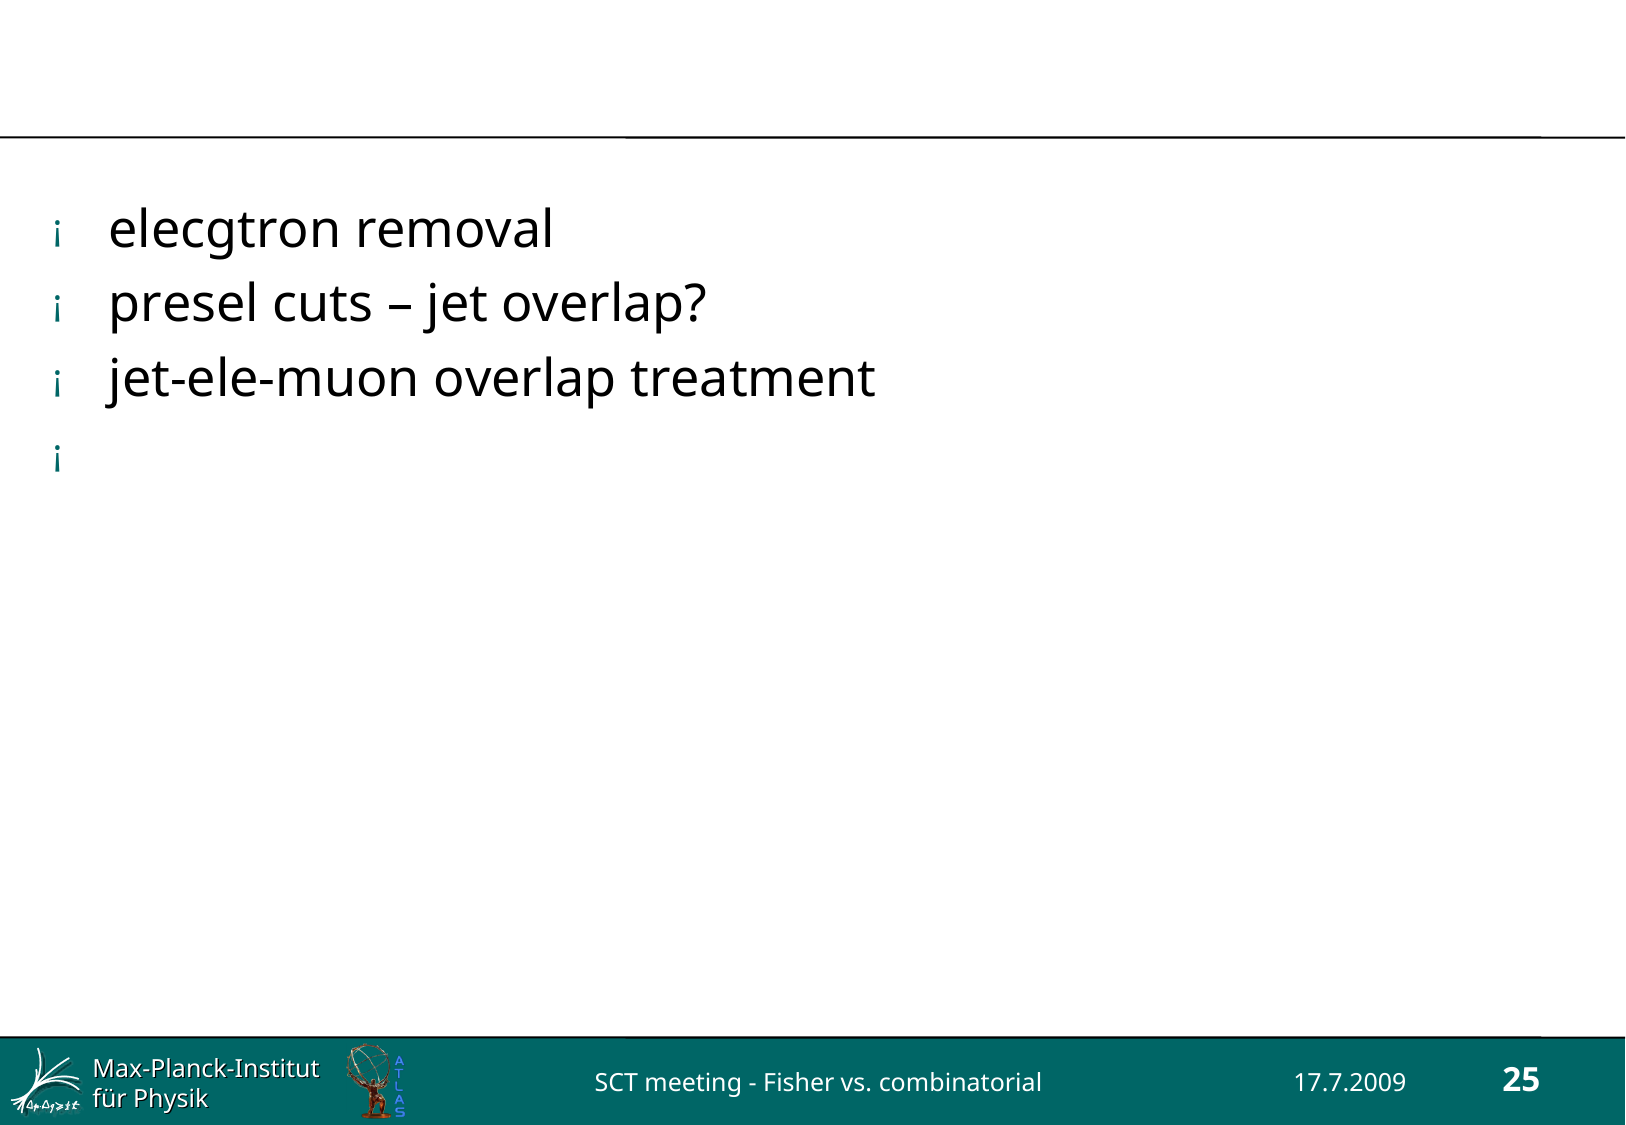

#
elecgtron removal
presel cuts – jet overlap?
jet-ele-muon overlap treatment
SCT meeting - Fisher vs. combinatorial
17.7.2009